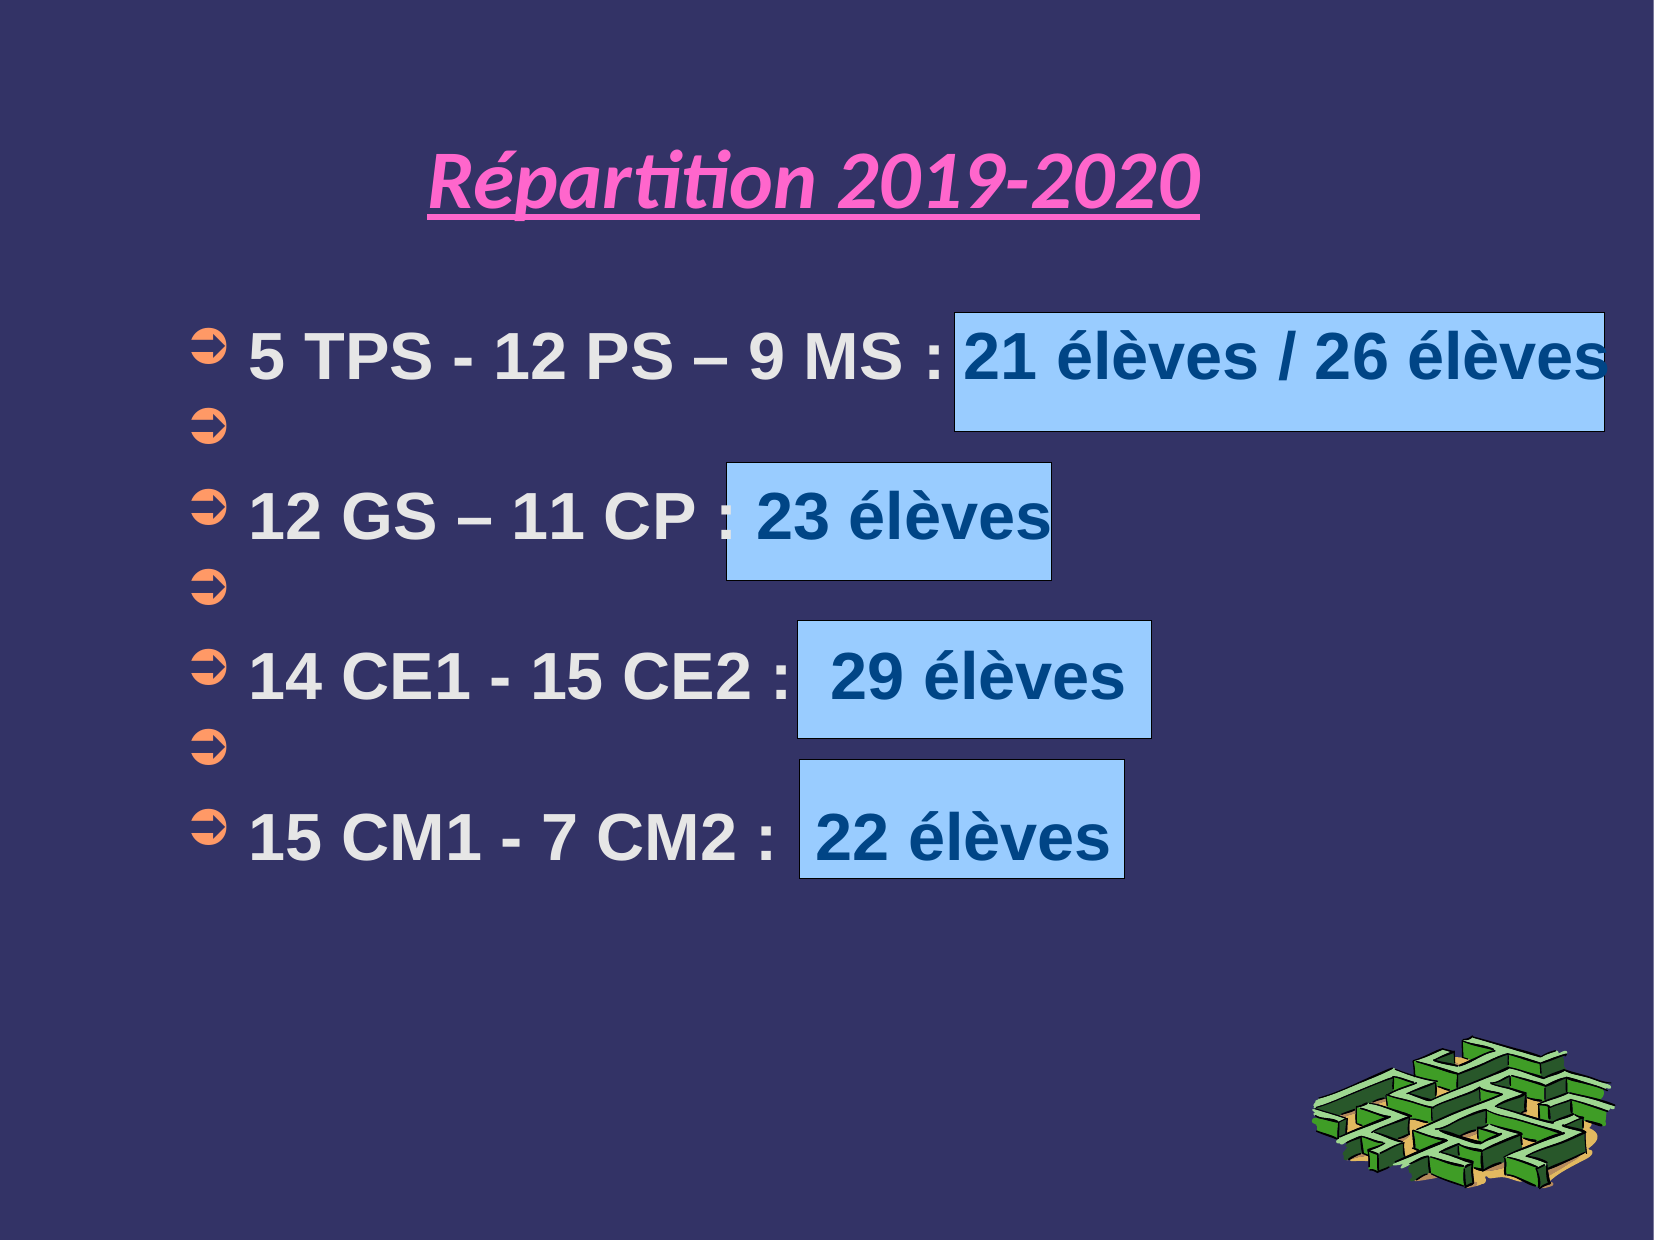

# Répartition 2019-2020
 5 TPS - 12 PS – 9 MS : 21 élèves / 26 élèves
 12 GS – 11 CP : 23 élèves
 14 CE1 - 15 CE2 : 29 élèves
 15 CM1 - 7 CM2 : 22 élèves